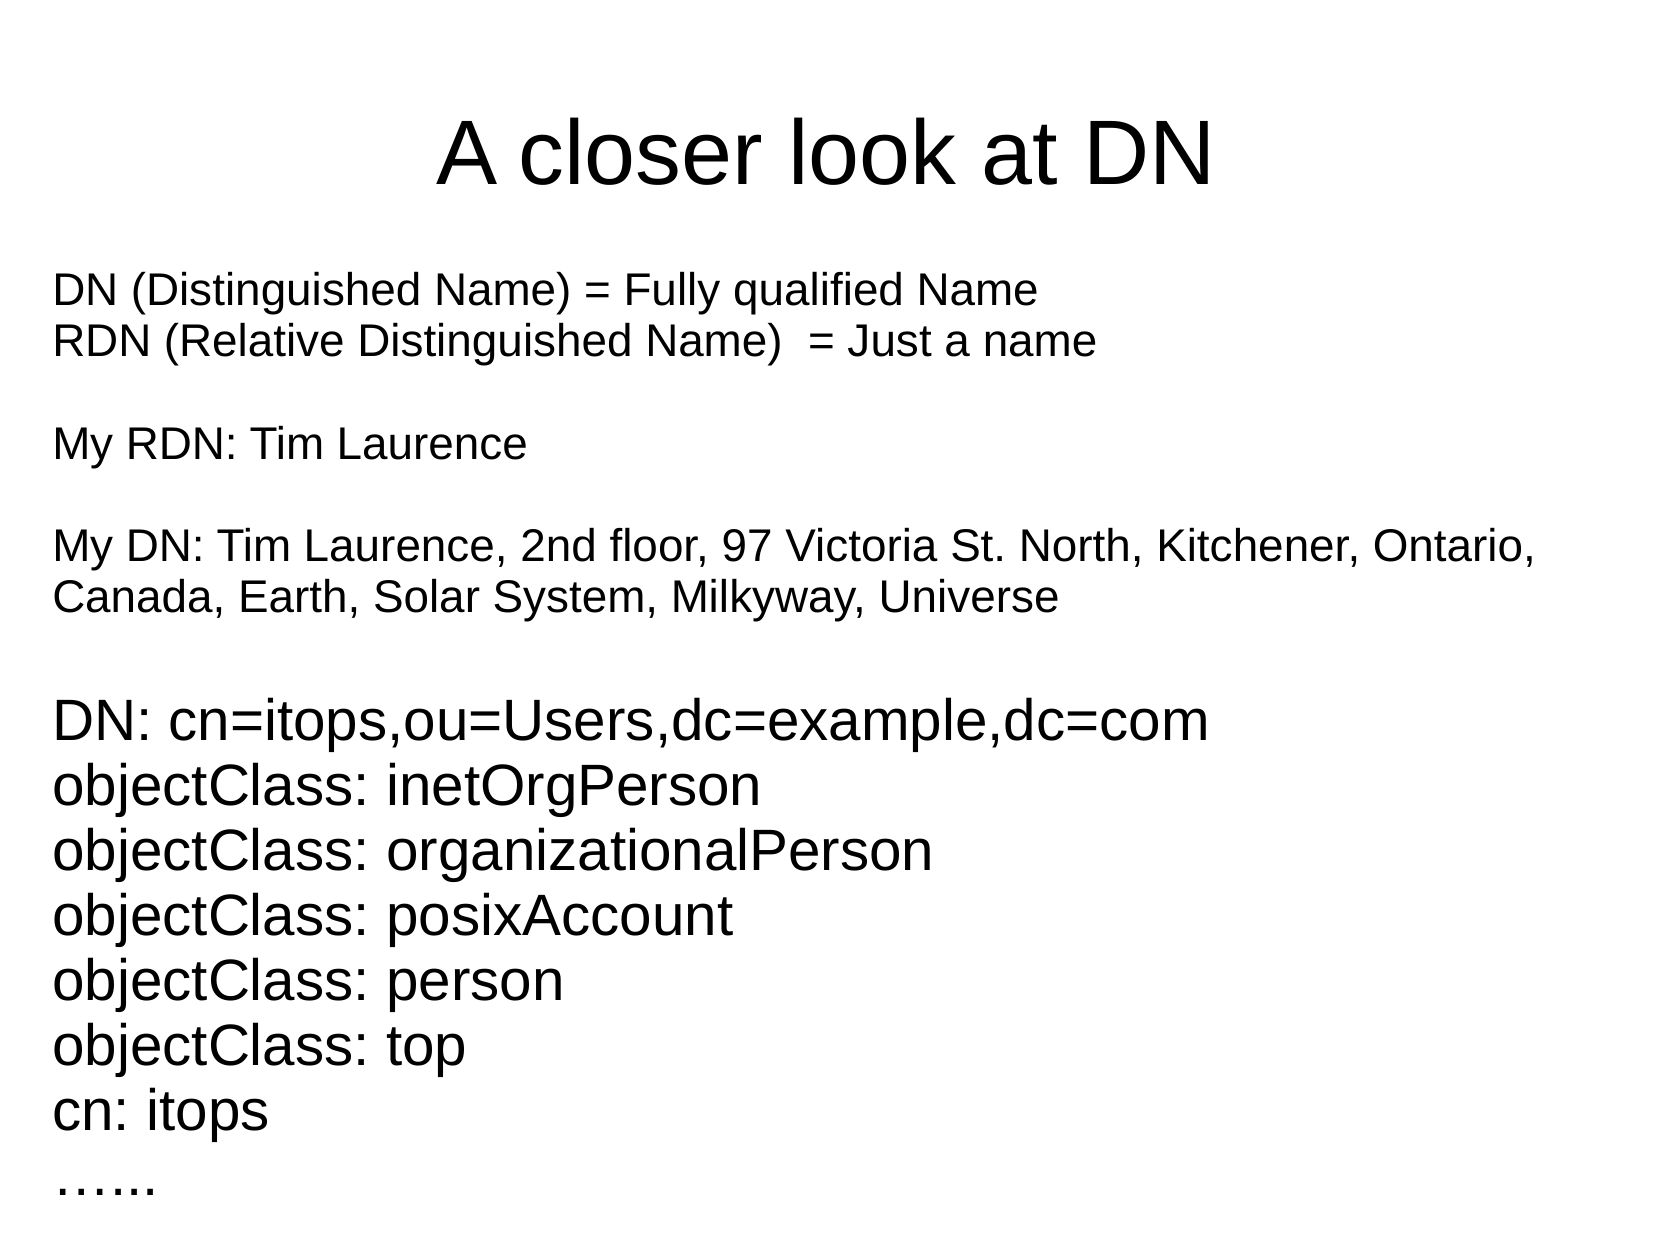

# A closer look at DN
DN (Distinguished Name) = Fully qualified Name
RDN (Relative Distinguished Name) = Just a name
My RDN: Tim Laurence
My DN: Tim Laurence, 2nd floor, 97 Victoria St. North, Kitchener, Ontario, Canada, Earth, Solar System, Milkyway, Universe
DN: cn=itops,ou=Users,dc=example,dc=com
objectClass: inetOrgPerson
objectClass: organizationalPerson
objectClass: posixAccount
objectClass: person
objectClass: top
cn: itops
…...